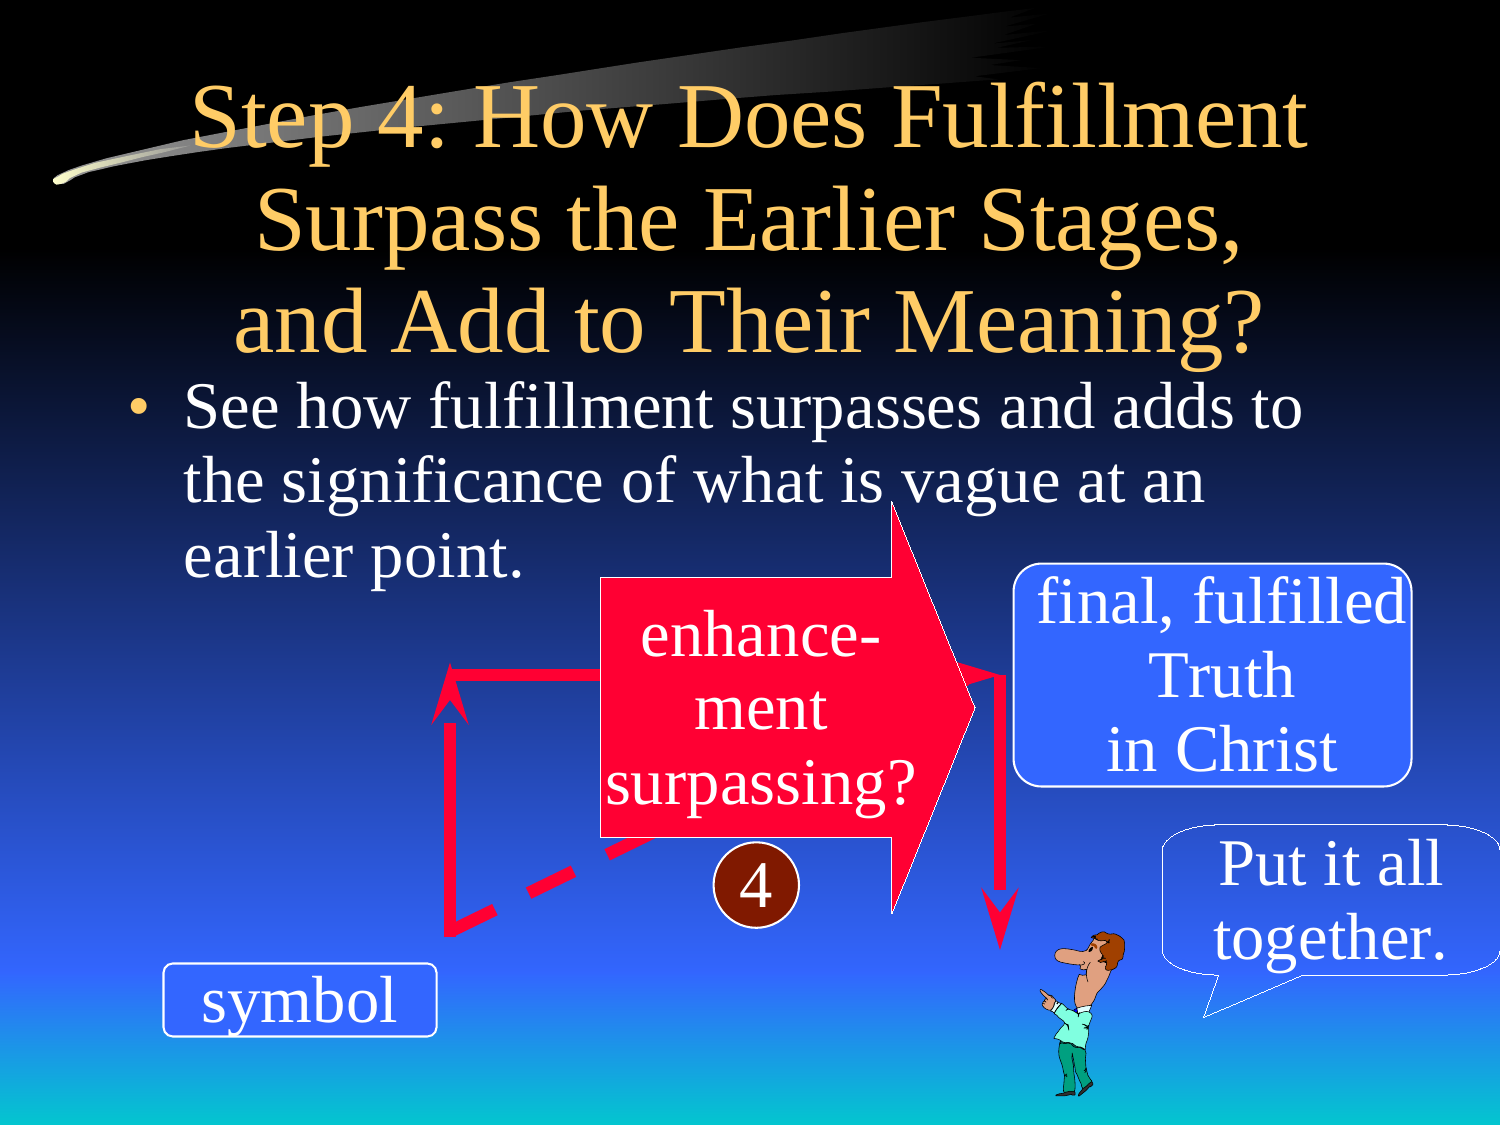

# Step 4: How Does Fulfillment Surpass the Earlier Stages, and Add to Their Meaning?
See how fulfillment surpasses and adds to the significance of what is vague at an earlier point.
enhance-
ment
surpassing?
final, fulfilled
Truth
in Christ
Put it all
together.
4
symbol